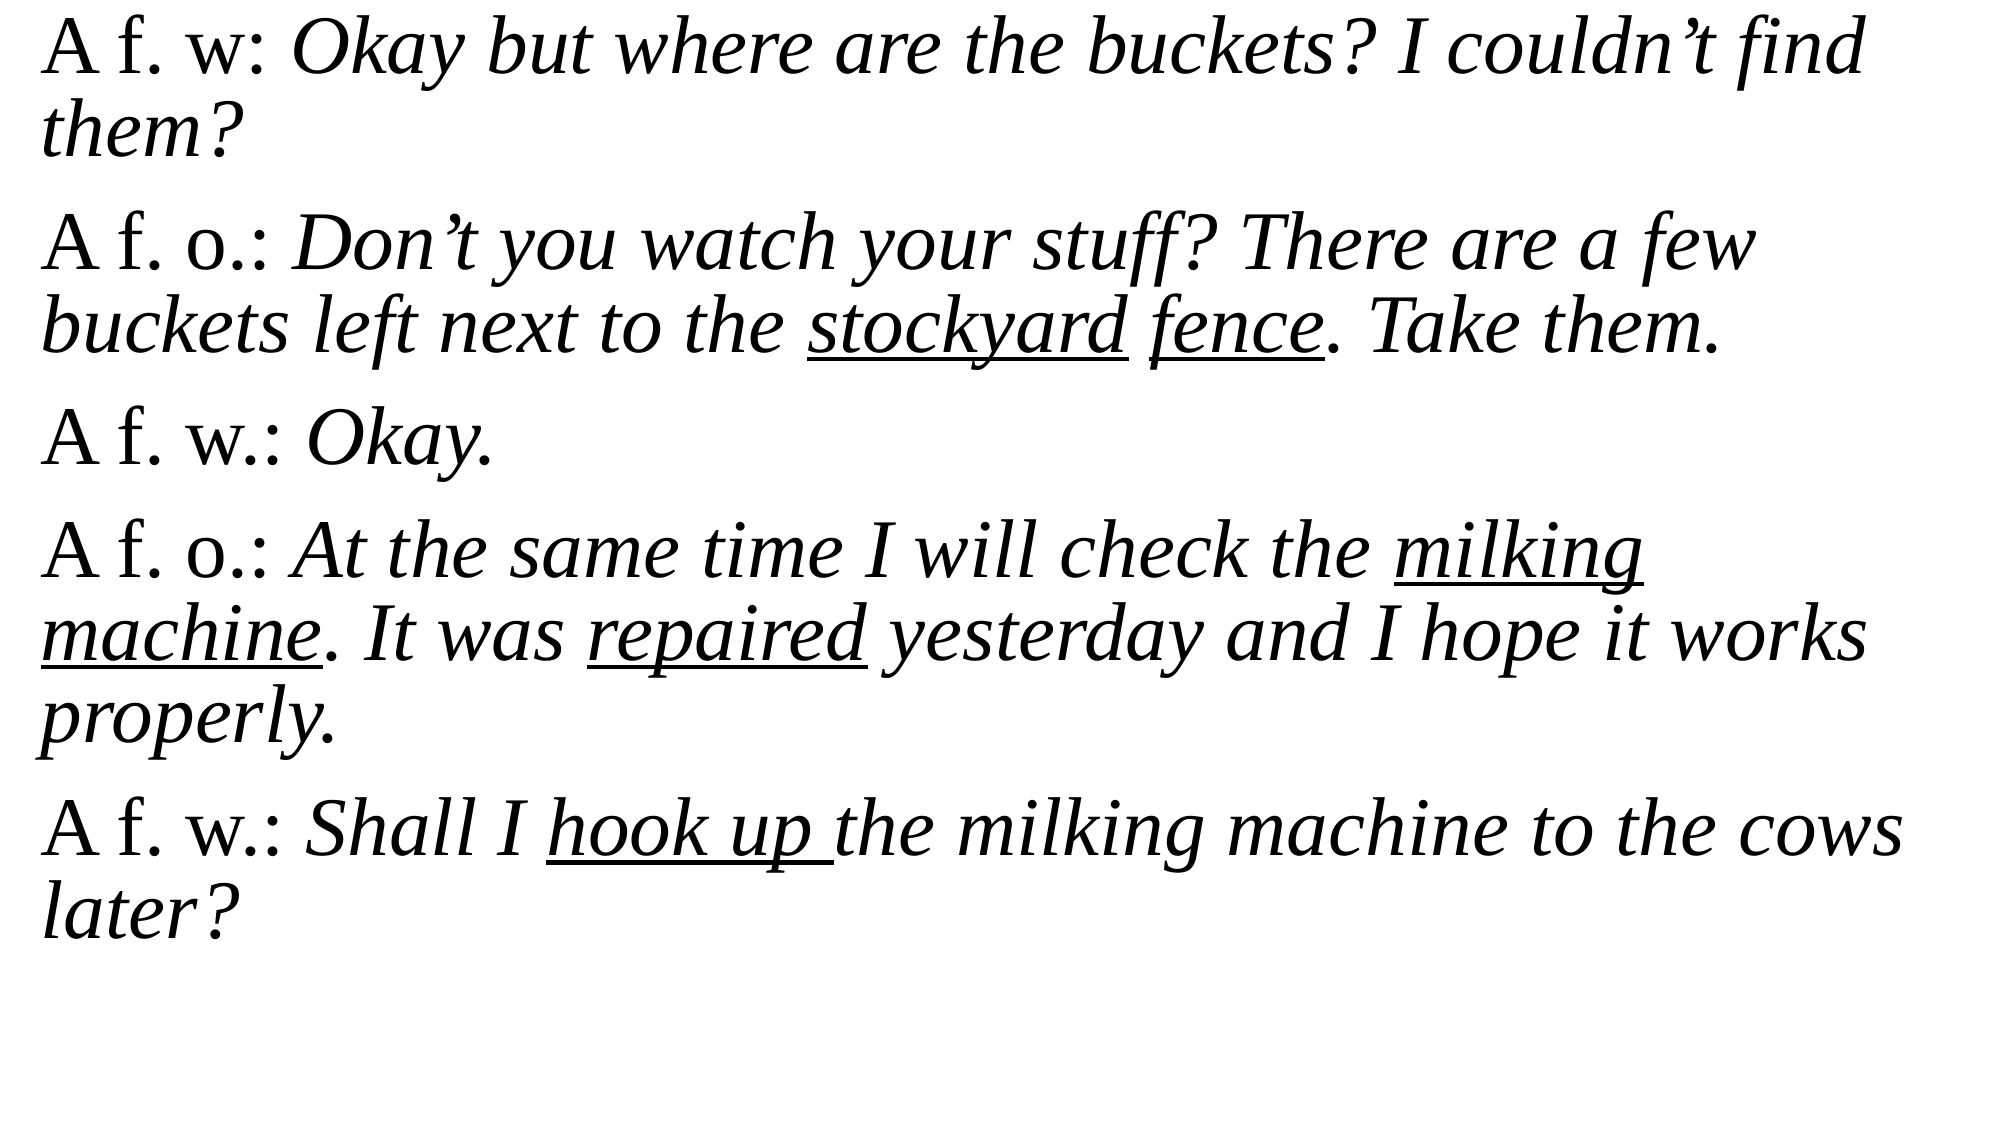

# A f. w: Okay but where are the buckets? I couldn’t find them?
A f. o.: Don’t you watch your stuff? There are a few buckets left next to the stockyard fence. Take them.
A f. w.: Okay.
A f. o.: At the same time I will check the milking machine. It was repaired yesterday and I hope it works properly.
A f. w.: Shall I hook up the milking machine to the cows later?